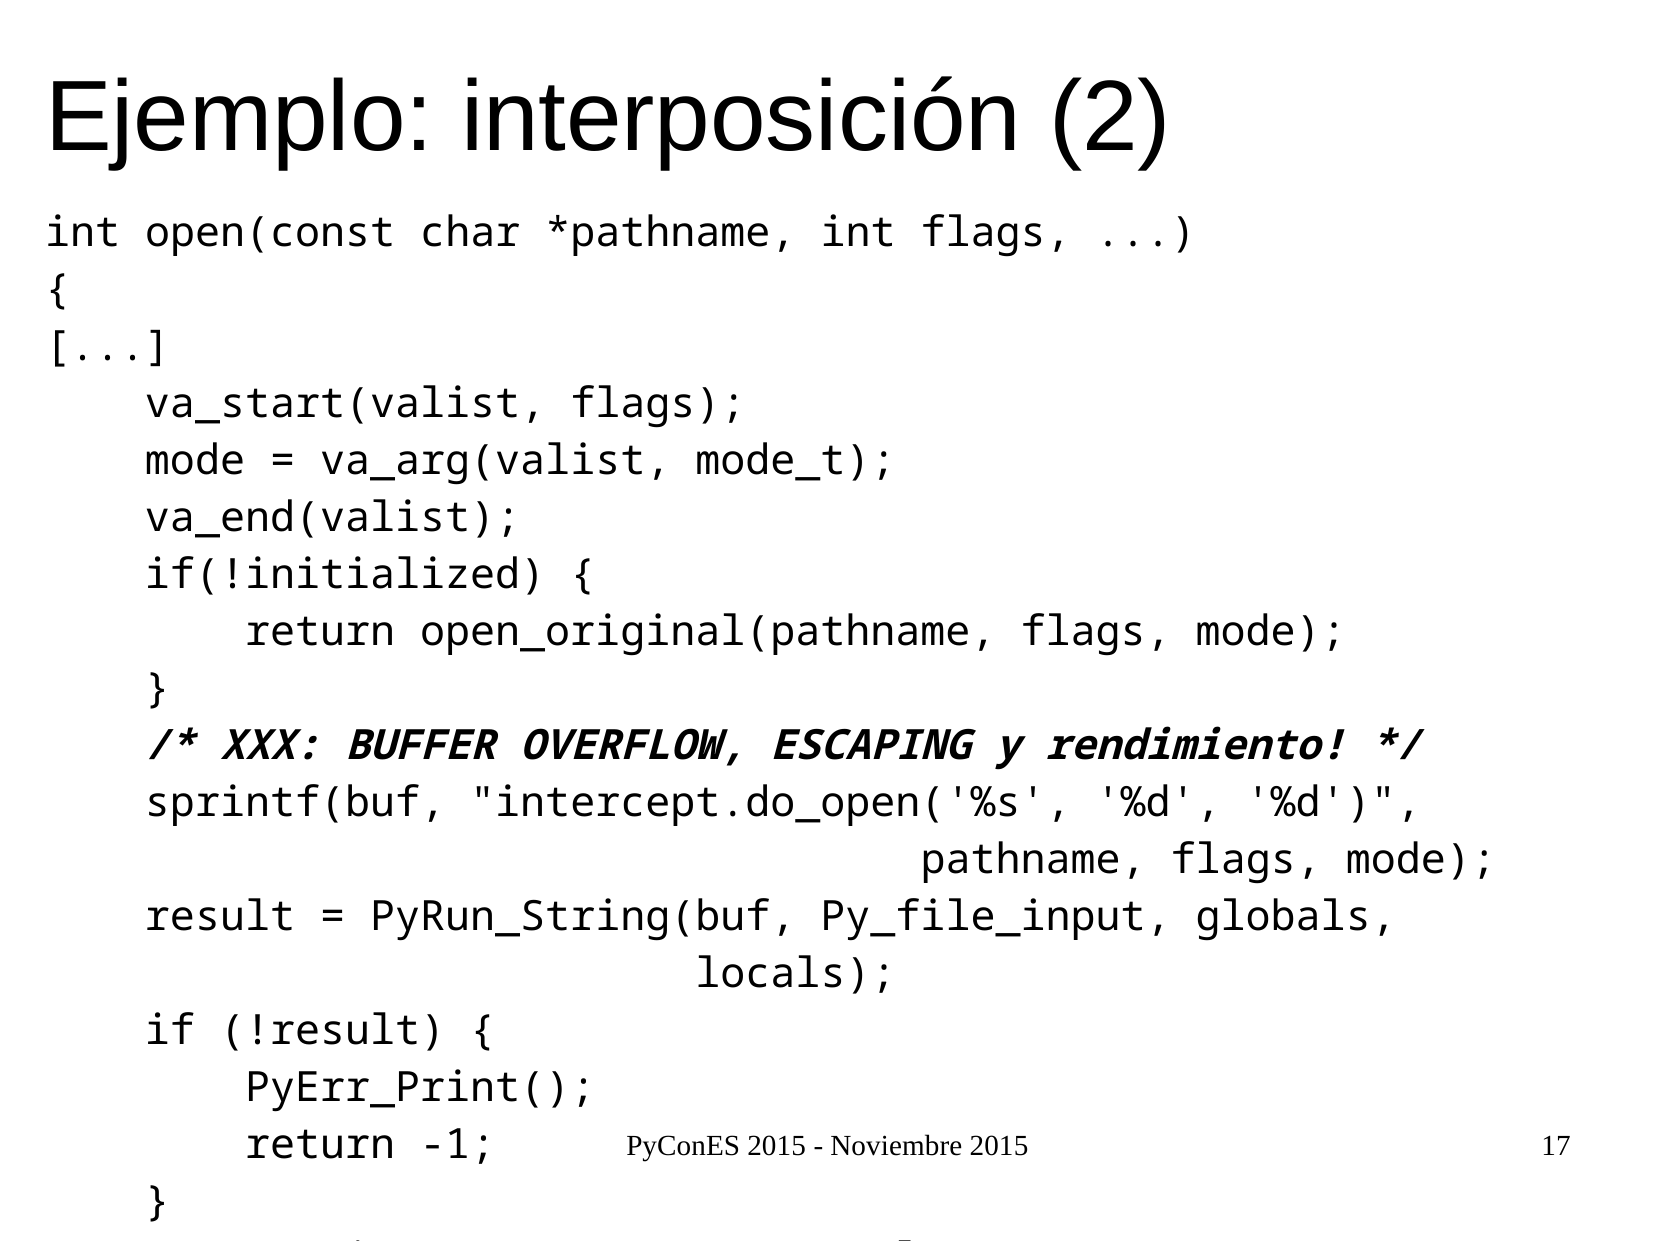

# Ejemplo: interposición (2)
int open(const char *pathname, int flags, ...)
{
[...]
 va_start(valist, flags);
 mode = va_arg(valist, mode_t);
 va_end(valist);
 if(!initialized) {
 return open_original(pathname, flags, mode);
 }
 /* XXX: BUFFER OVERFLOW, ESCAPING y rendimiento! */
 sprintf(buf, "intercept.do_open('%s', '%d', '%d')", pathname, flags, mode);
 result = PyRun_String(buf, Py_file_input, globals, locals);
 if (!result) {
 PyErr_Print();
 return -1;
 }
 return (int)PyLong_AsLong(result);
}
PyConES 2015 - Noviembre 2015
17